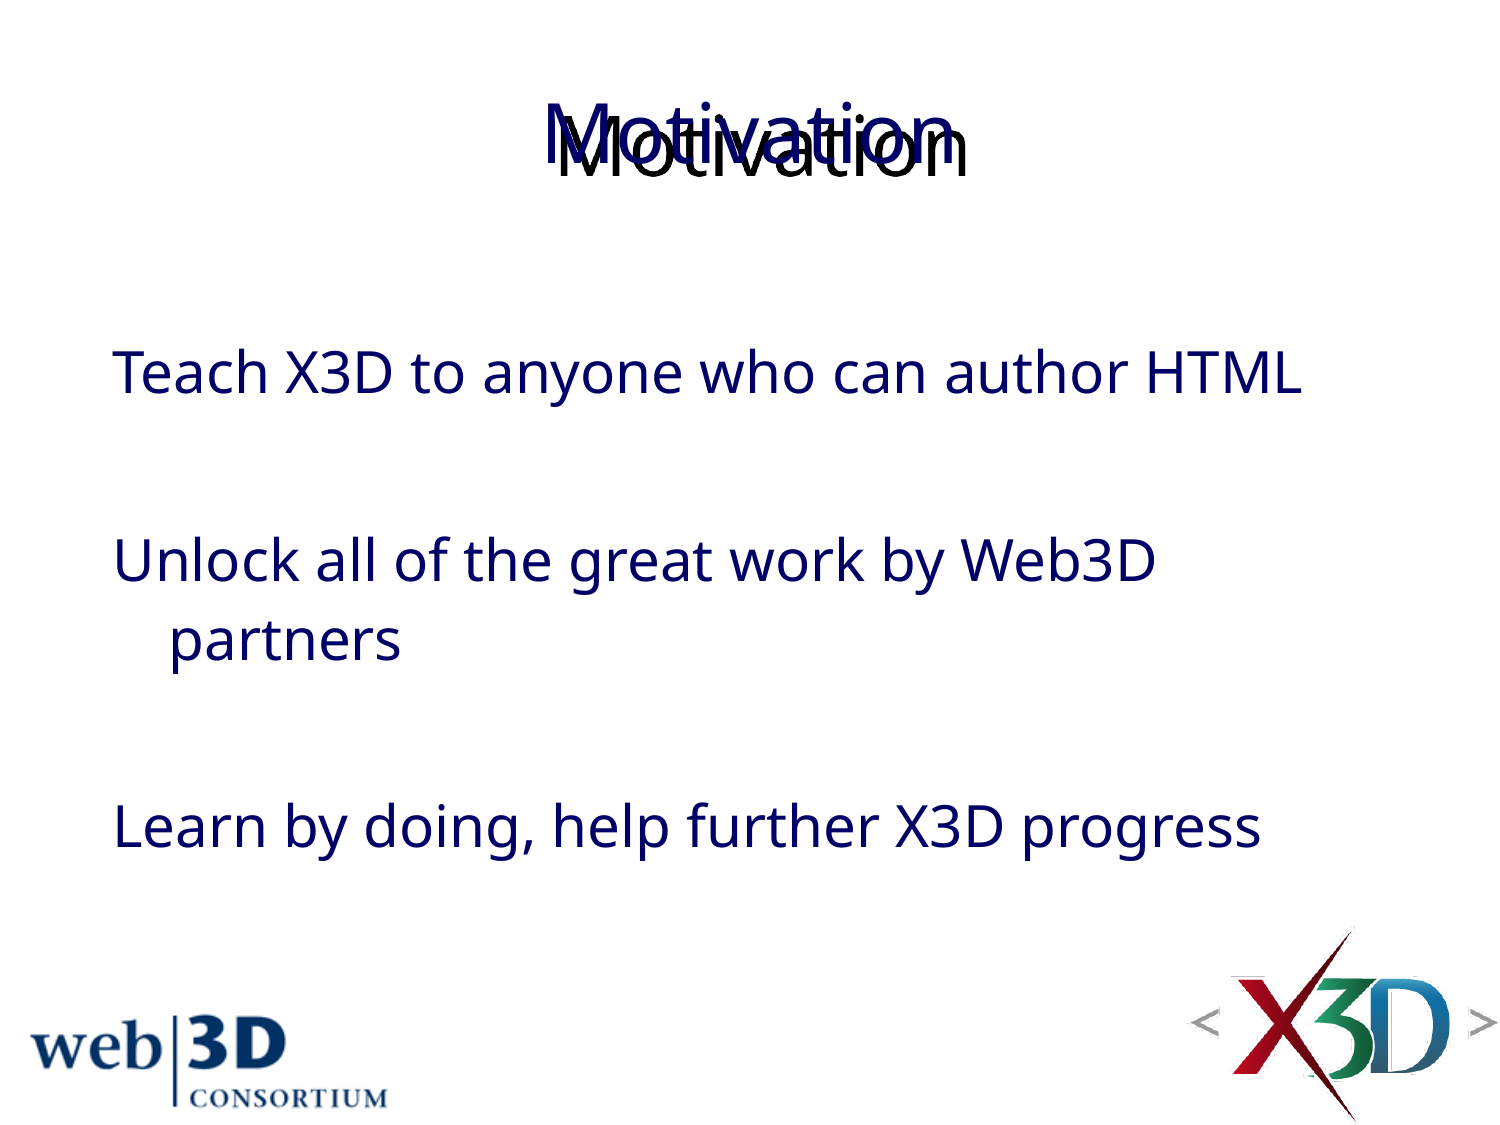

# Motivation
Teach X3D to anyone who can author HTML
Unlock all of the great work by Web3D partners
Learn by doing, help further X3D progress